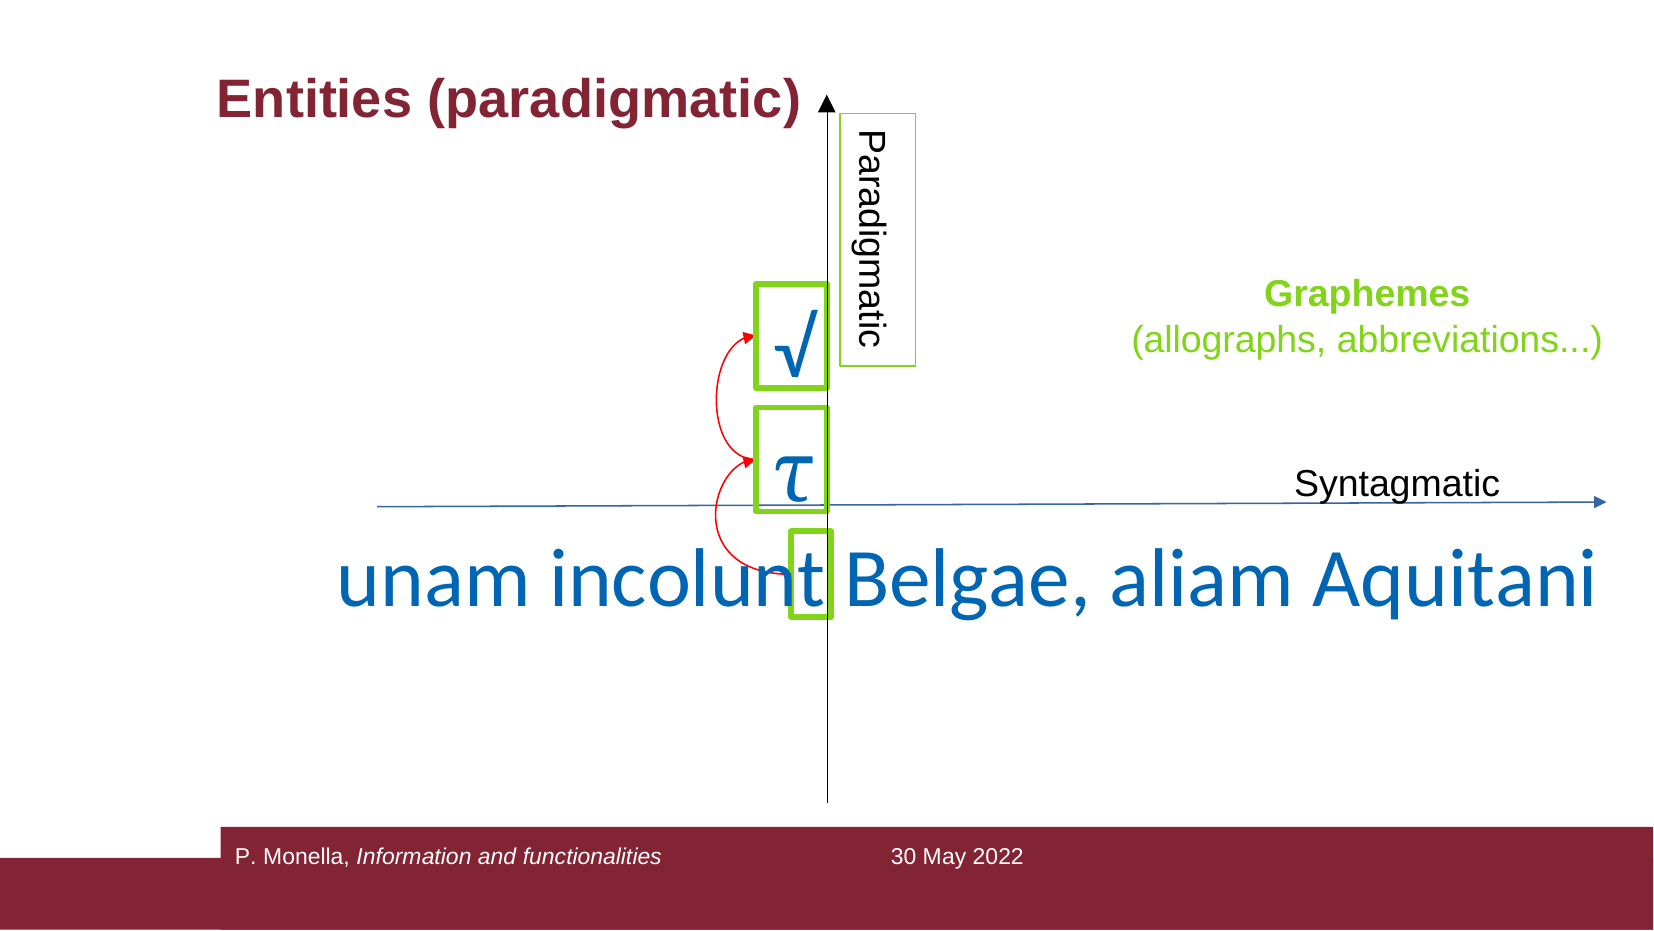

# Entities (paradigmatic)
Graphemes
(allographs, abbreviations...)
√
 Paradigmatic
τ
											Syntagmatic
unam incolunt Belgae, aliam Aquitani